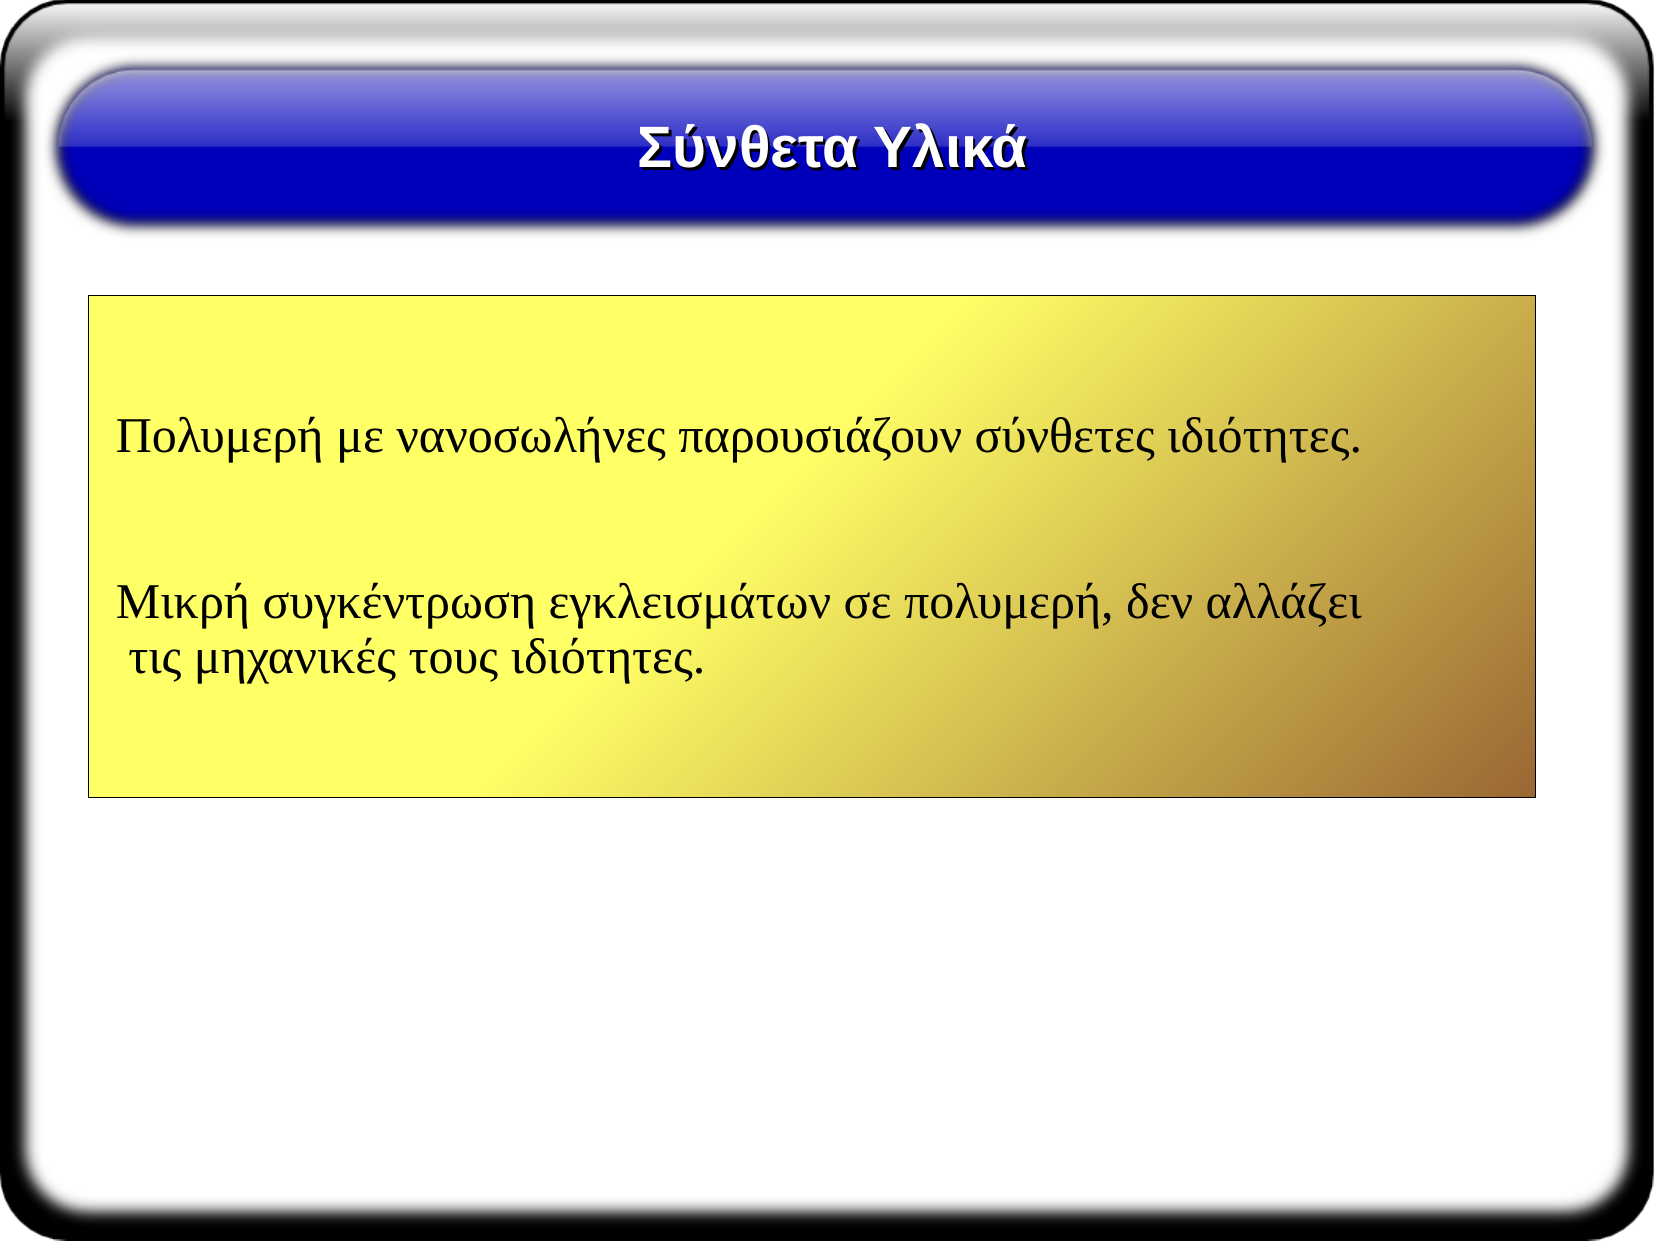

# Σύνθετα Υλικά
 Πολυμερή με νανοσωλήνες παρουσιάζουν σύνθετες ιδιότητες.
 Μικρή συγκέντρωση εγκλεισμάτων σε πολυμερή, δεν αλλάζει
 τις μηχανικές τους ιδιότητες.